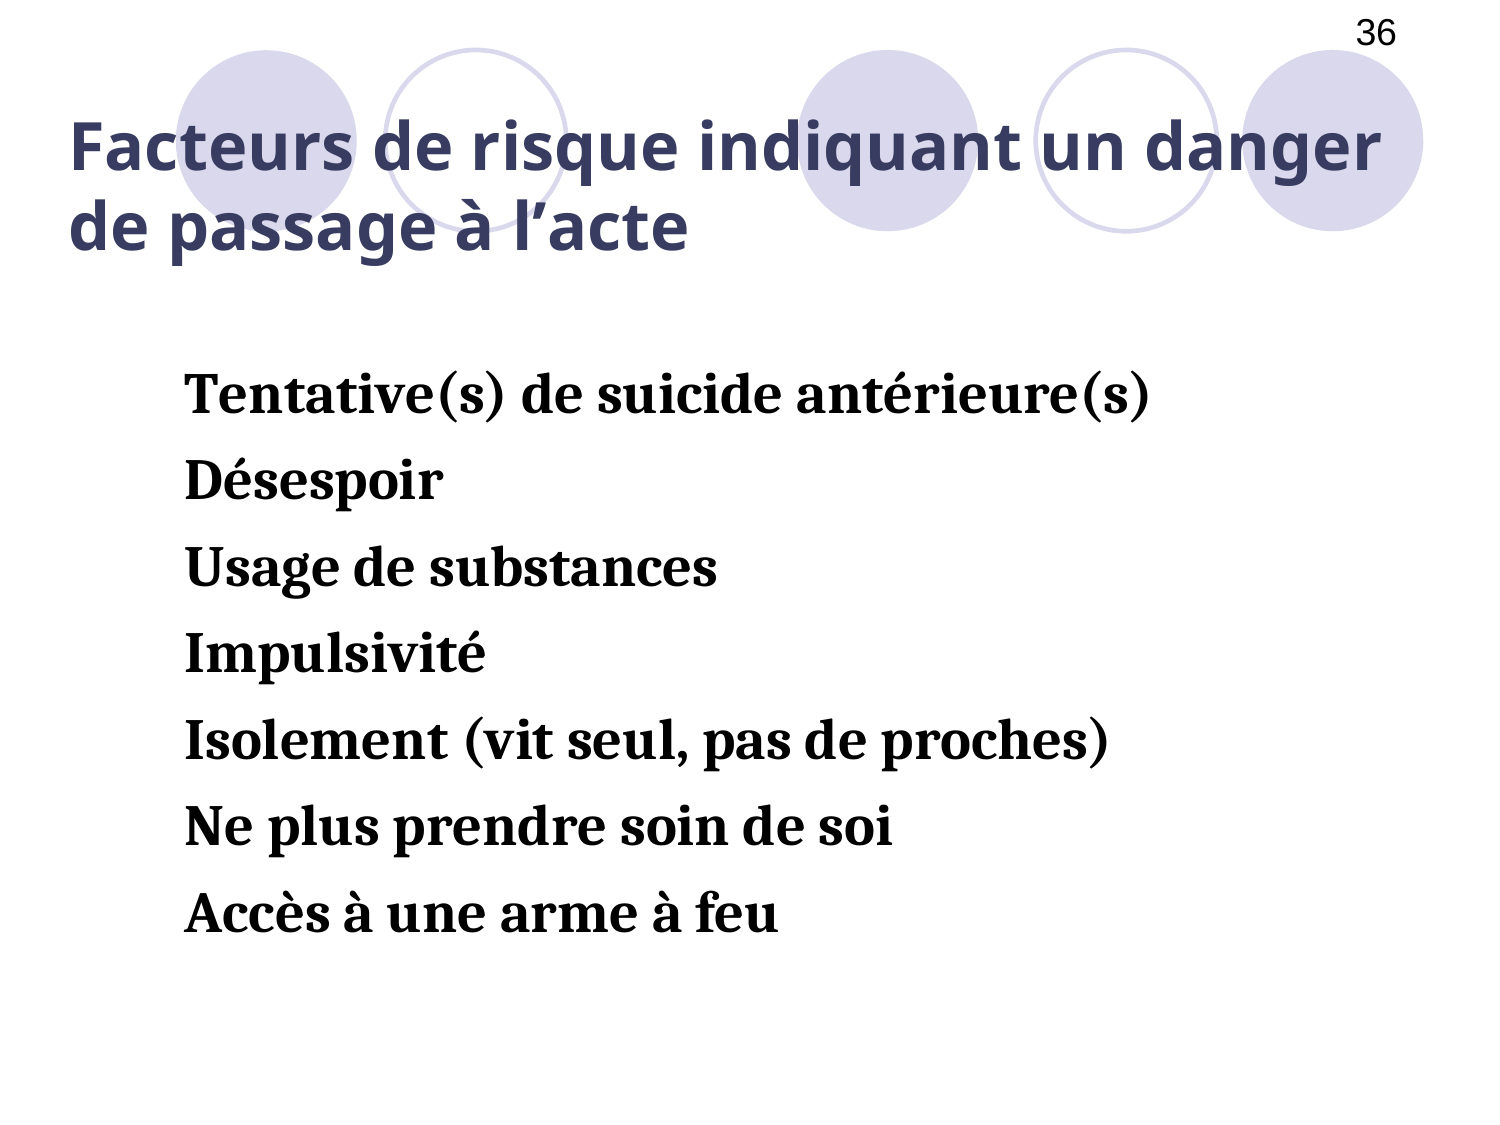

# Facteurs de risque indiquant un danger de passage à l’acte
Tentative(s) de suicide antérieure(s)
Désespoir
Usage de substances
Impulsivité
Isolement (vit seul, pas de proches)
Ne plus prendre soin de soi
Accès à une arme à feu